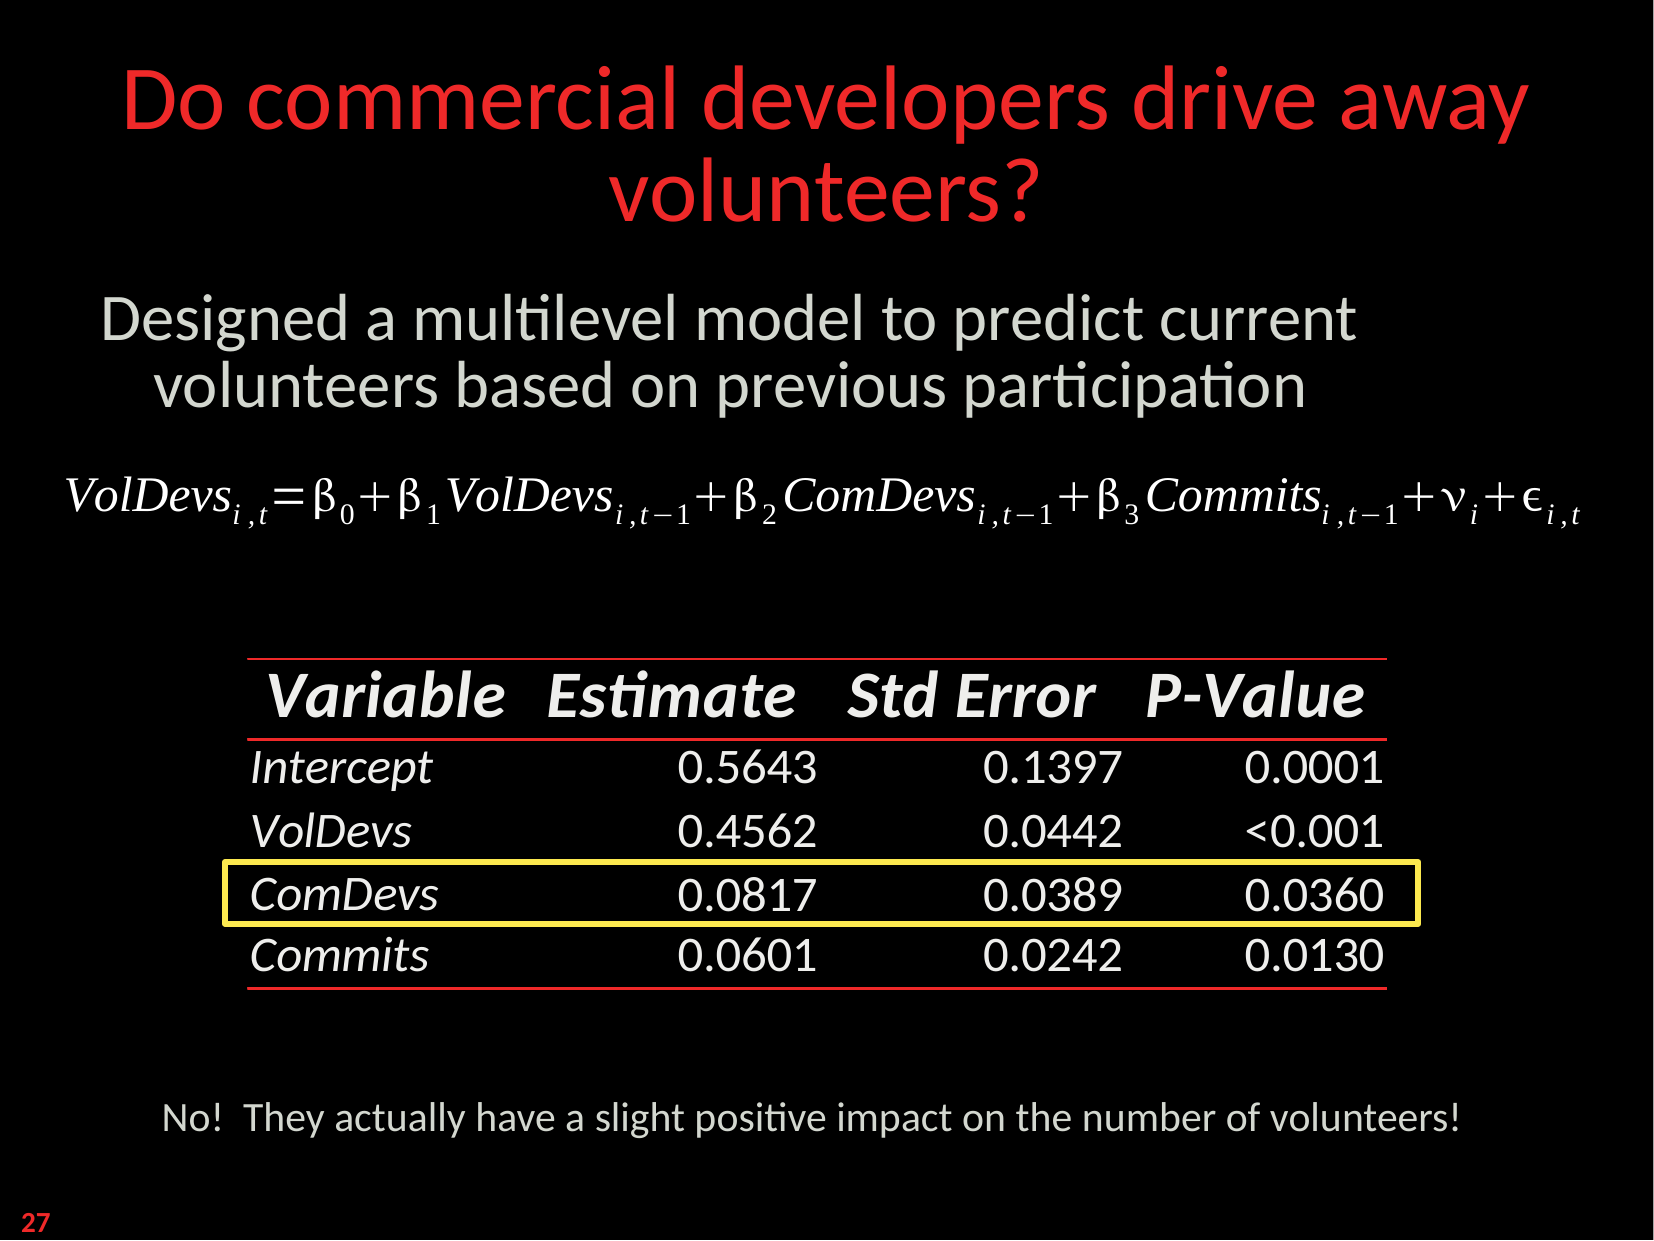

# Do commercial developers drive away volunteers?
Designed a multilevel model to predict current volunteers based on previous participation
No! They actually have a slight positive impact on the number of volunteers!
27